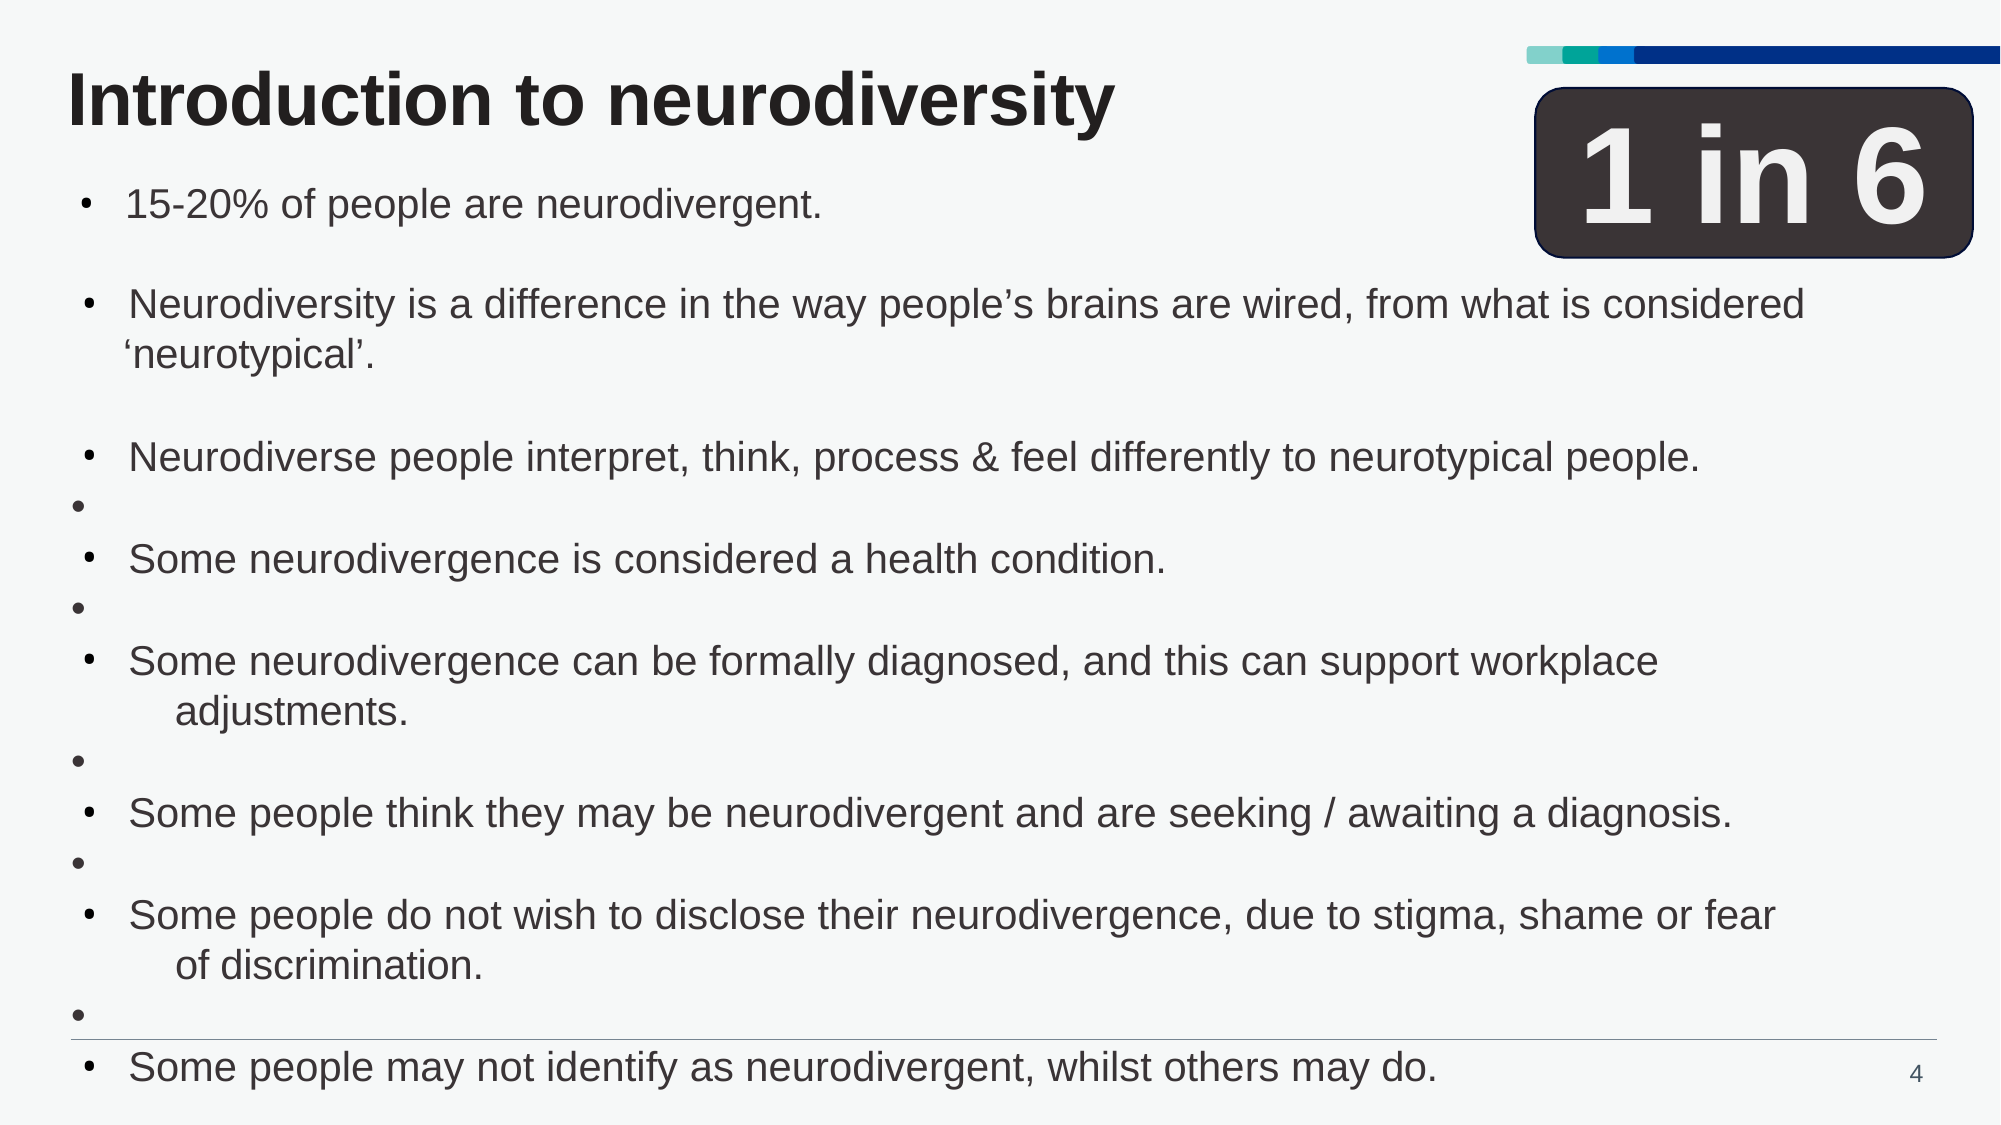

# Introduction to neurodiversity
1 in 6
15-20% of people are neurodivergent.
Neurodiversity is a difference in the way people’s brains are wired, from what is considered
‘neurotypical’.
Neurodiverse people interpret, think, process & feel differently to neurotypical people.
Some neurodivergence is considered a health condition.
Some neurodivergence can be formally diagnosed, and this can support workplace adjustments.
Some people think they may be neurodivergent and are seeking / awaiting a diagnosis.
Some people do not wish to disclose their neurodivergence, due to stigma, shame or fear of discrimination.
Some people may not identify as neurodivergent, whilst others may do.
Sources: ExceptionalIndividualswebsite	Geniuswithinwebsite	LinkedIn PracticalStrategiesforNeuroinclusiveEmployers
4